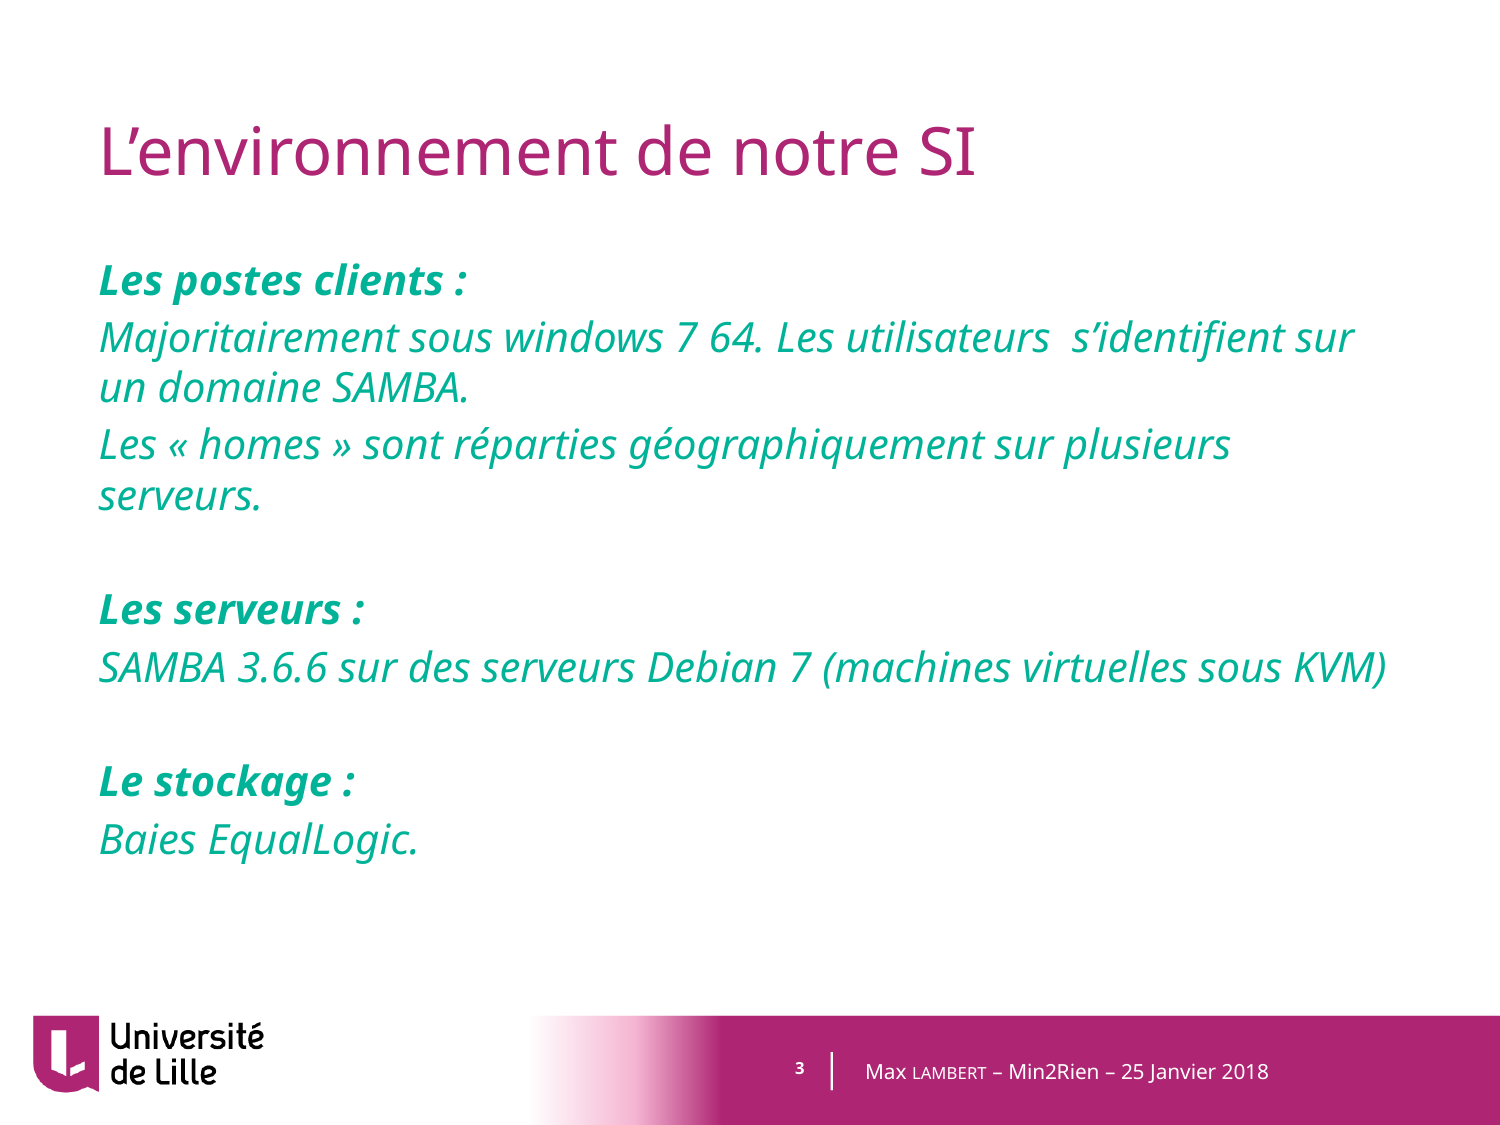

# L’environnement de notre SI
Les postes clients :
Majoritairement sous windows 7 64. Les utilisateurs s’identifient sur un domaine SAMBA.
Les « homes » sont réparties géographiquement sur plusieurs serveurs.
Les serveurs :
SAMBA 3.6.6 sur des serveurs Debian 7 (machines virtuelles sous KVM)
Le stockage :
Baies EqualLogic.